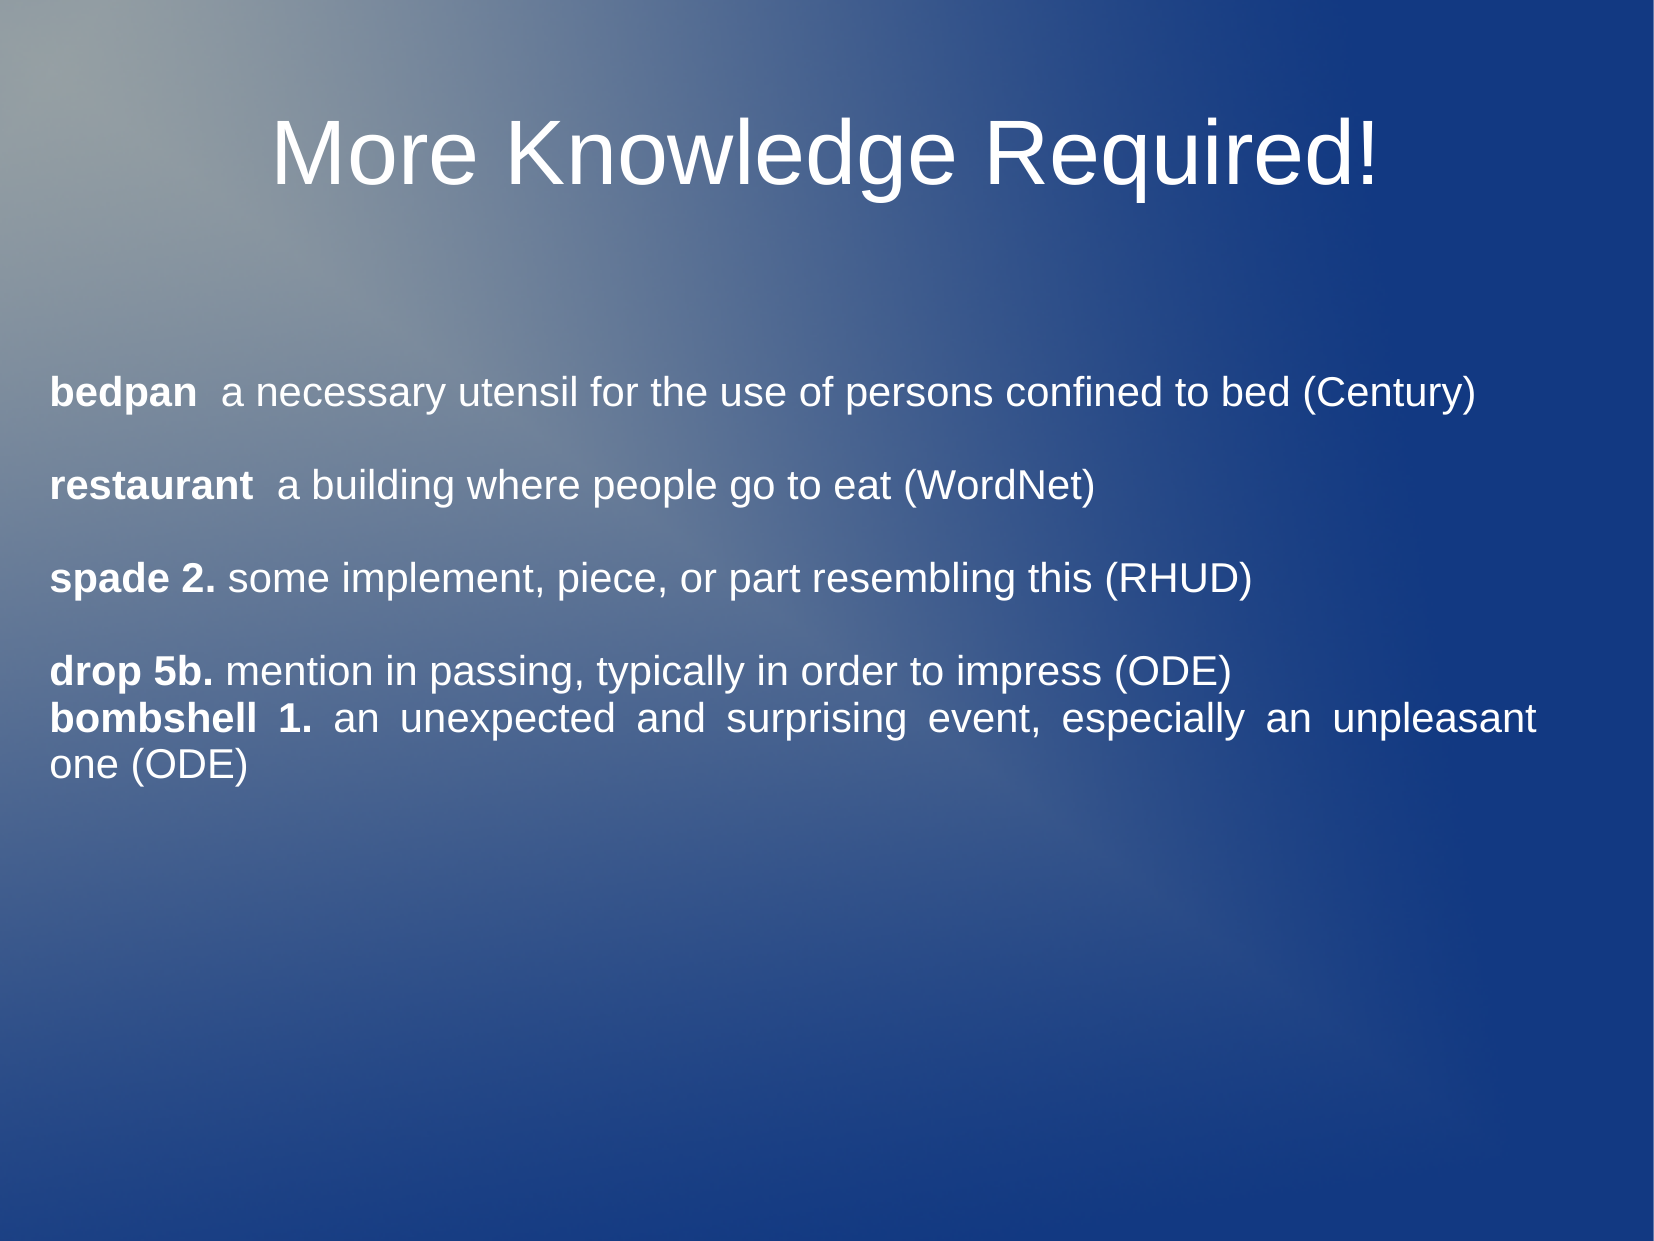

# More Knowledge Required!
bedpan a necessary utensil for the use of persons confined to bed (Century)
restaurant a building where people go to eat (WordNet)
spade 2. some implement, piece, or part resembling this (RHUD)
drop 5b. mention in passing, typically in order to impress (ODE)
bombshell 1. an unexpected and surprising event, especially an unpleasant one (ODE)